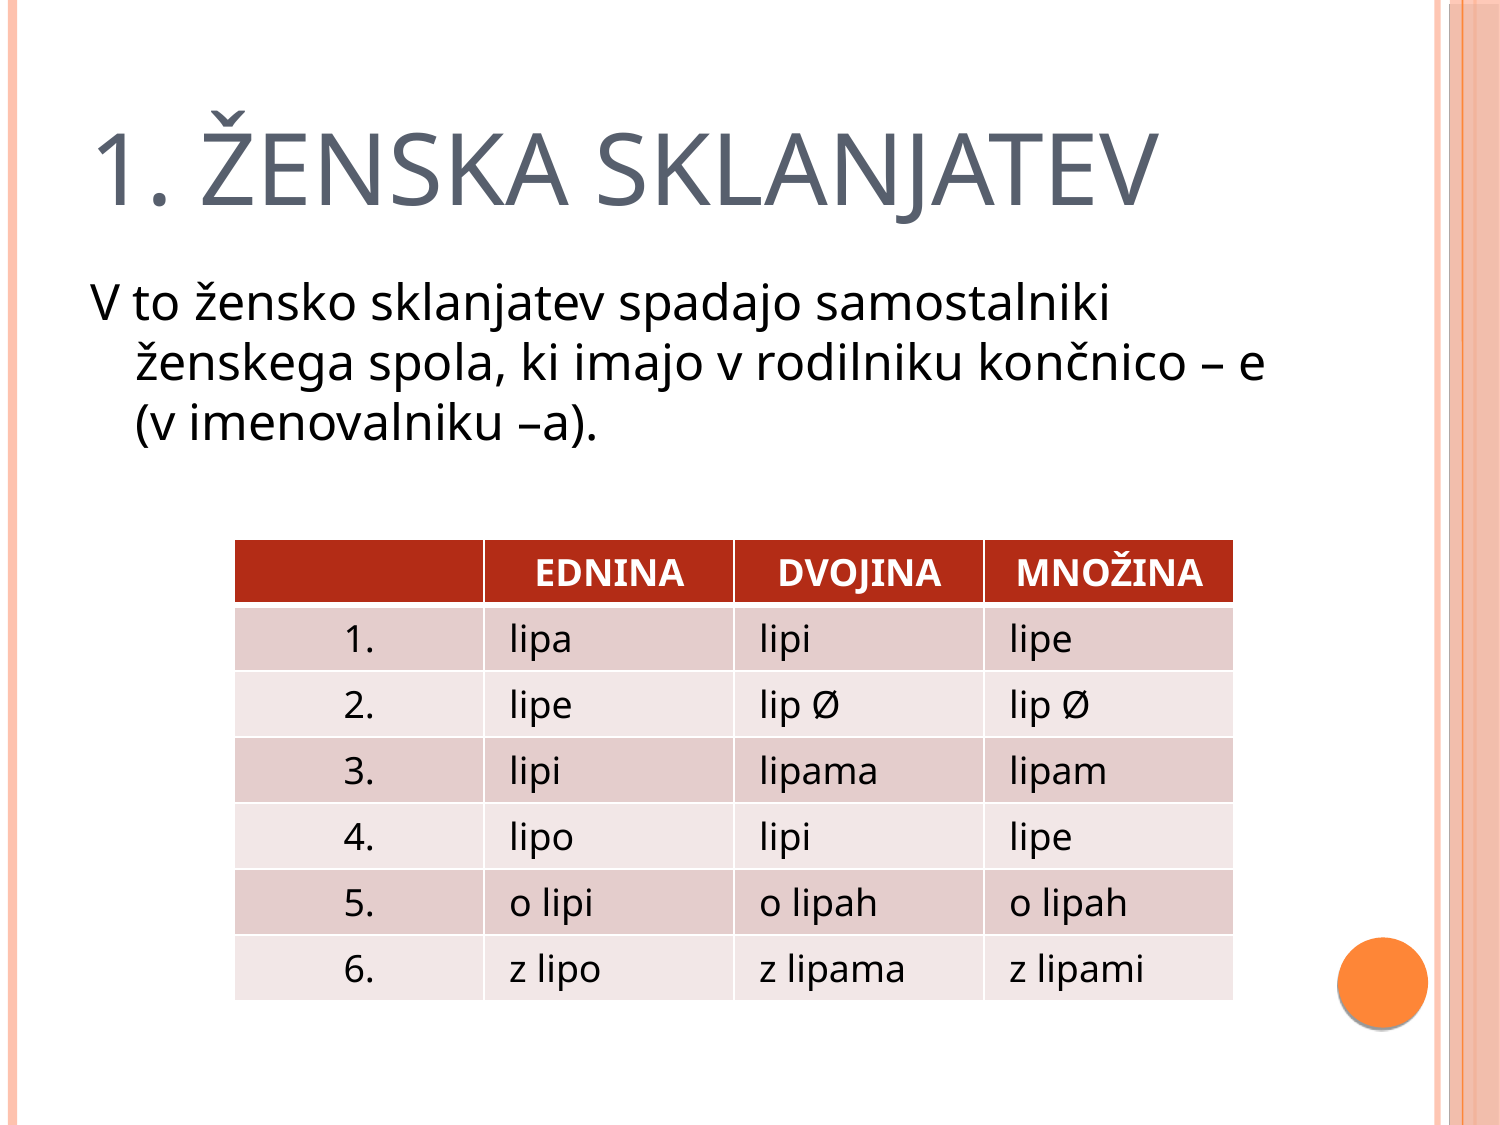

# 1. ŽENSKA SKLANJATEV
V to žensko sklanjatev spadajo samostalniki ženskega spola, ki imajo v rodilniku končnico – e (v imenovalniku –a).
| | EDNINA | DVOJINA | MNOŽINA |
| --- | --- | --- | --- |
| 1. | lipa | lipi | lipe |
| 2. | lipe | lip Ø | lip Ø |
| 3. | lipi | lipama | lipam |
| 4. | lipo | lipi | lipe |
| 5. | o lipi | o lipah | o lipah |
| 6. | z lipo | z lipama | z lipami |